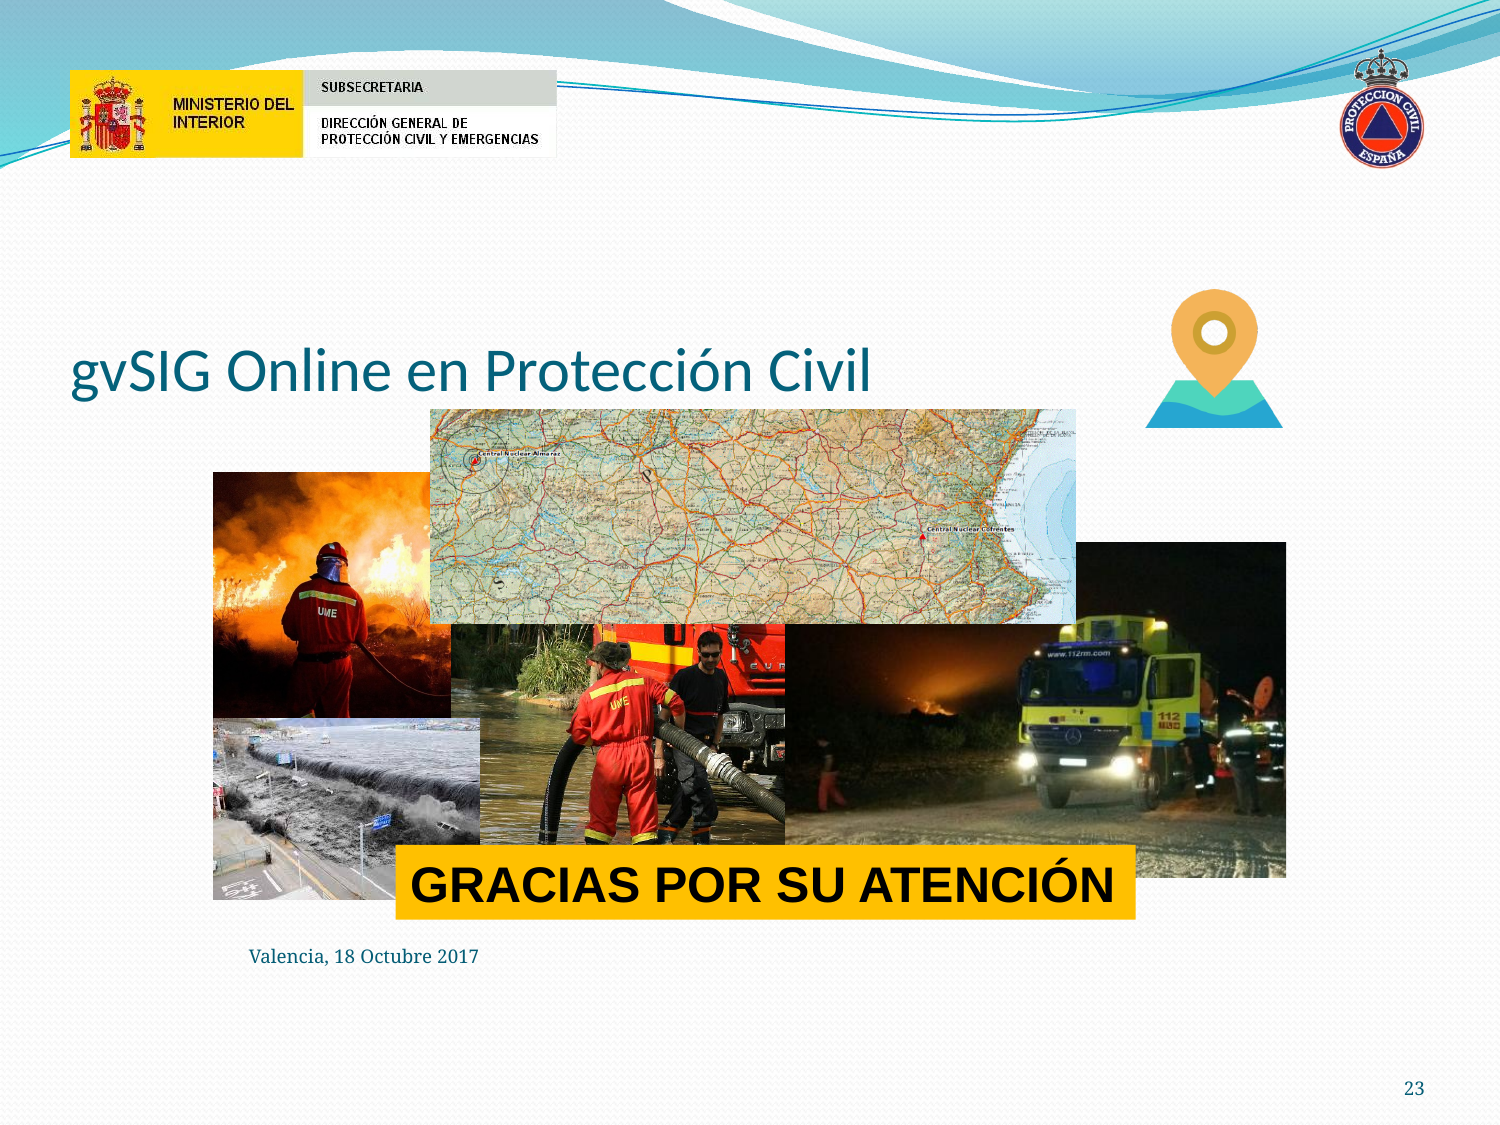

# gvSIG Online en Protección Civil
GRACIAS POR SU ATENCIÓN
Valencia, 18 Octubre 2017